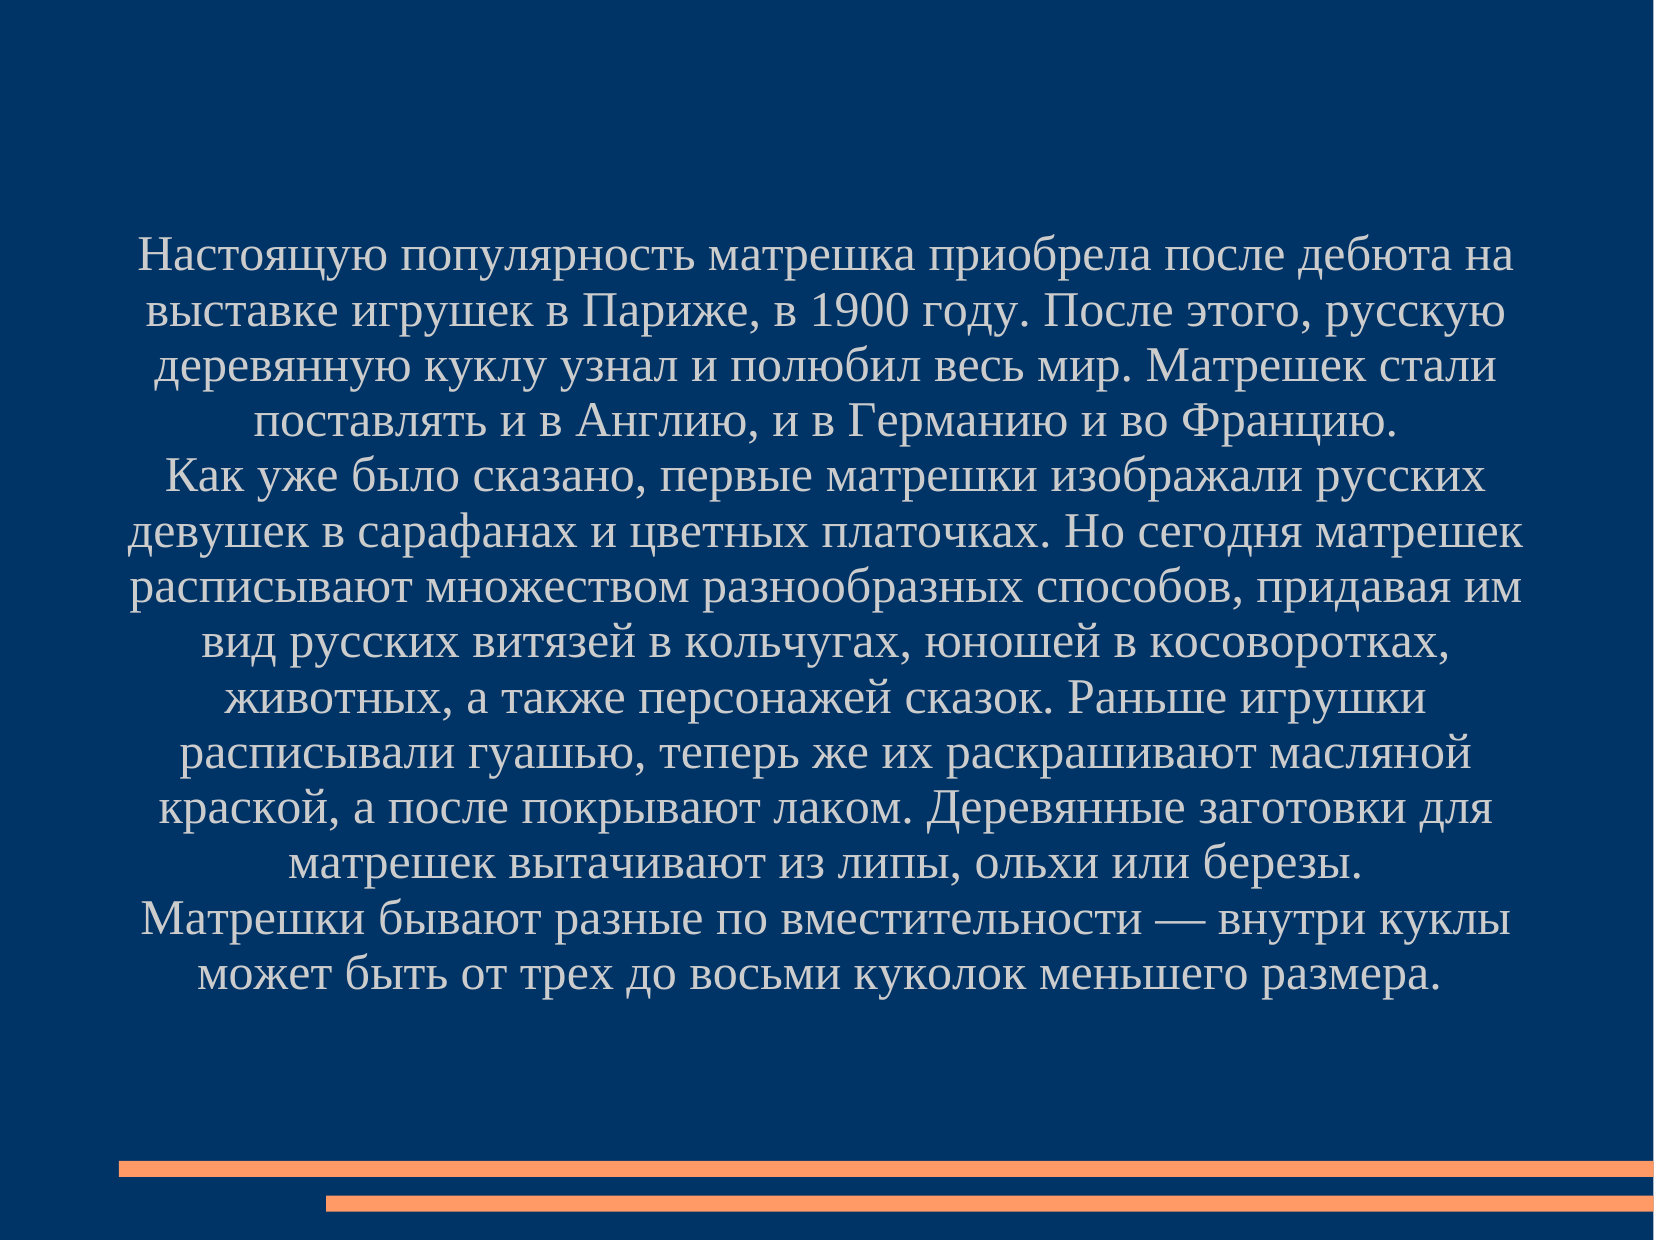

# Настоящую популярность матрешка приобрела после дебюта на выставке игрушек в Париже, в 1900 году. После этого, русскую деревянную куклу узнал и полюбил весь мир. Матрешек стали поставлять и в Англию, и в Германию и во Францию.
Как уже было сказано, первые матрешки изображали русских девушек в сарафанах и цветных платочках. Но сегодня матрешек расписывают множеством разнообразных способов, придавая им вид русских витязей в кольчугах, юношей в косоворотках, животных, а также персонажей сказок. Раньше игрушки расписывали гуашью, теперь же их раскрашивают масляной краской, а после покрывают лаком. Деревянные заготовки для матрешек вытачивают из липы, ольхи или березы.
Матрешки бывают разные по вместительности — внутри куклы может быть от трех до восьми куколок меньшего размера.